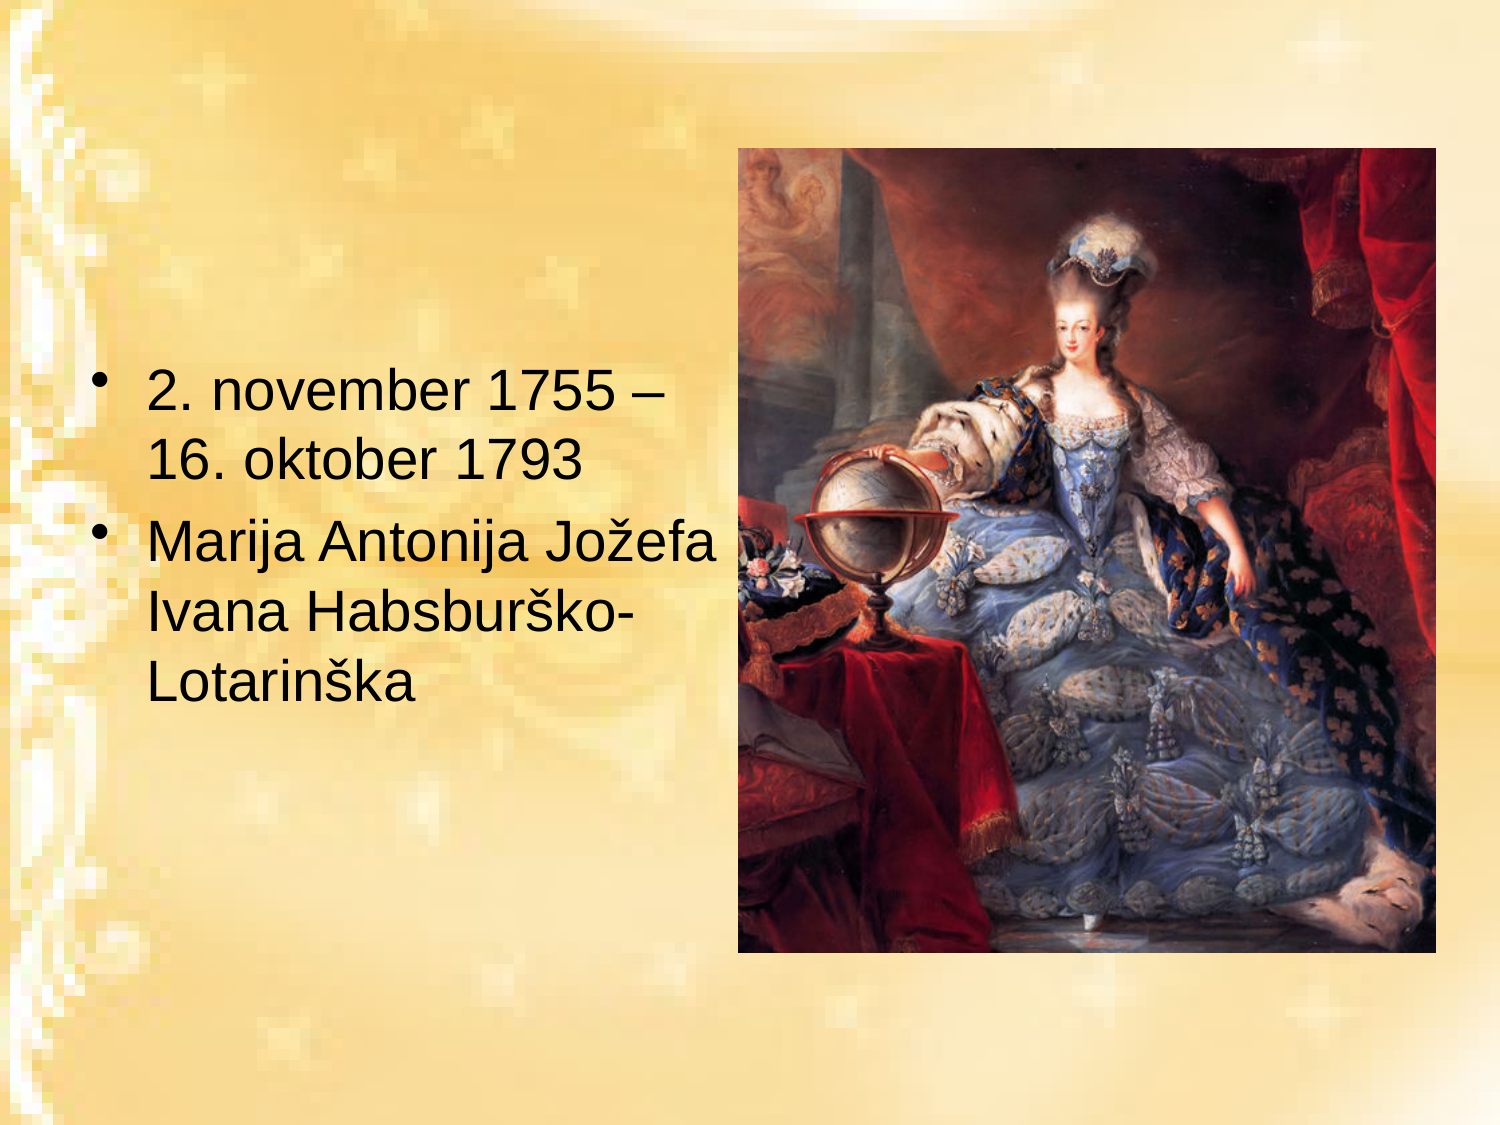

# 2. november 1755 – 16. oktober 1793
Marija Antonija Jožefa Ivana Habsburško-Lotarinška